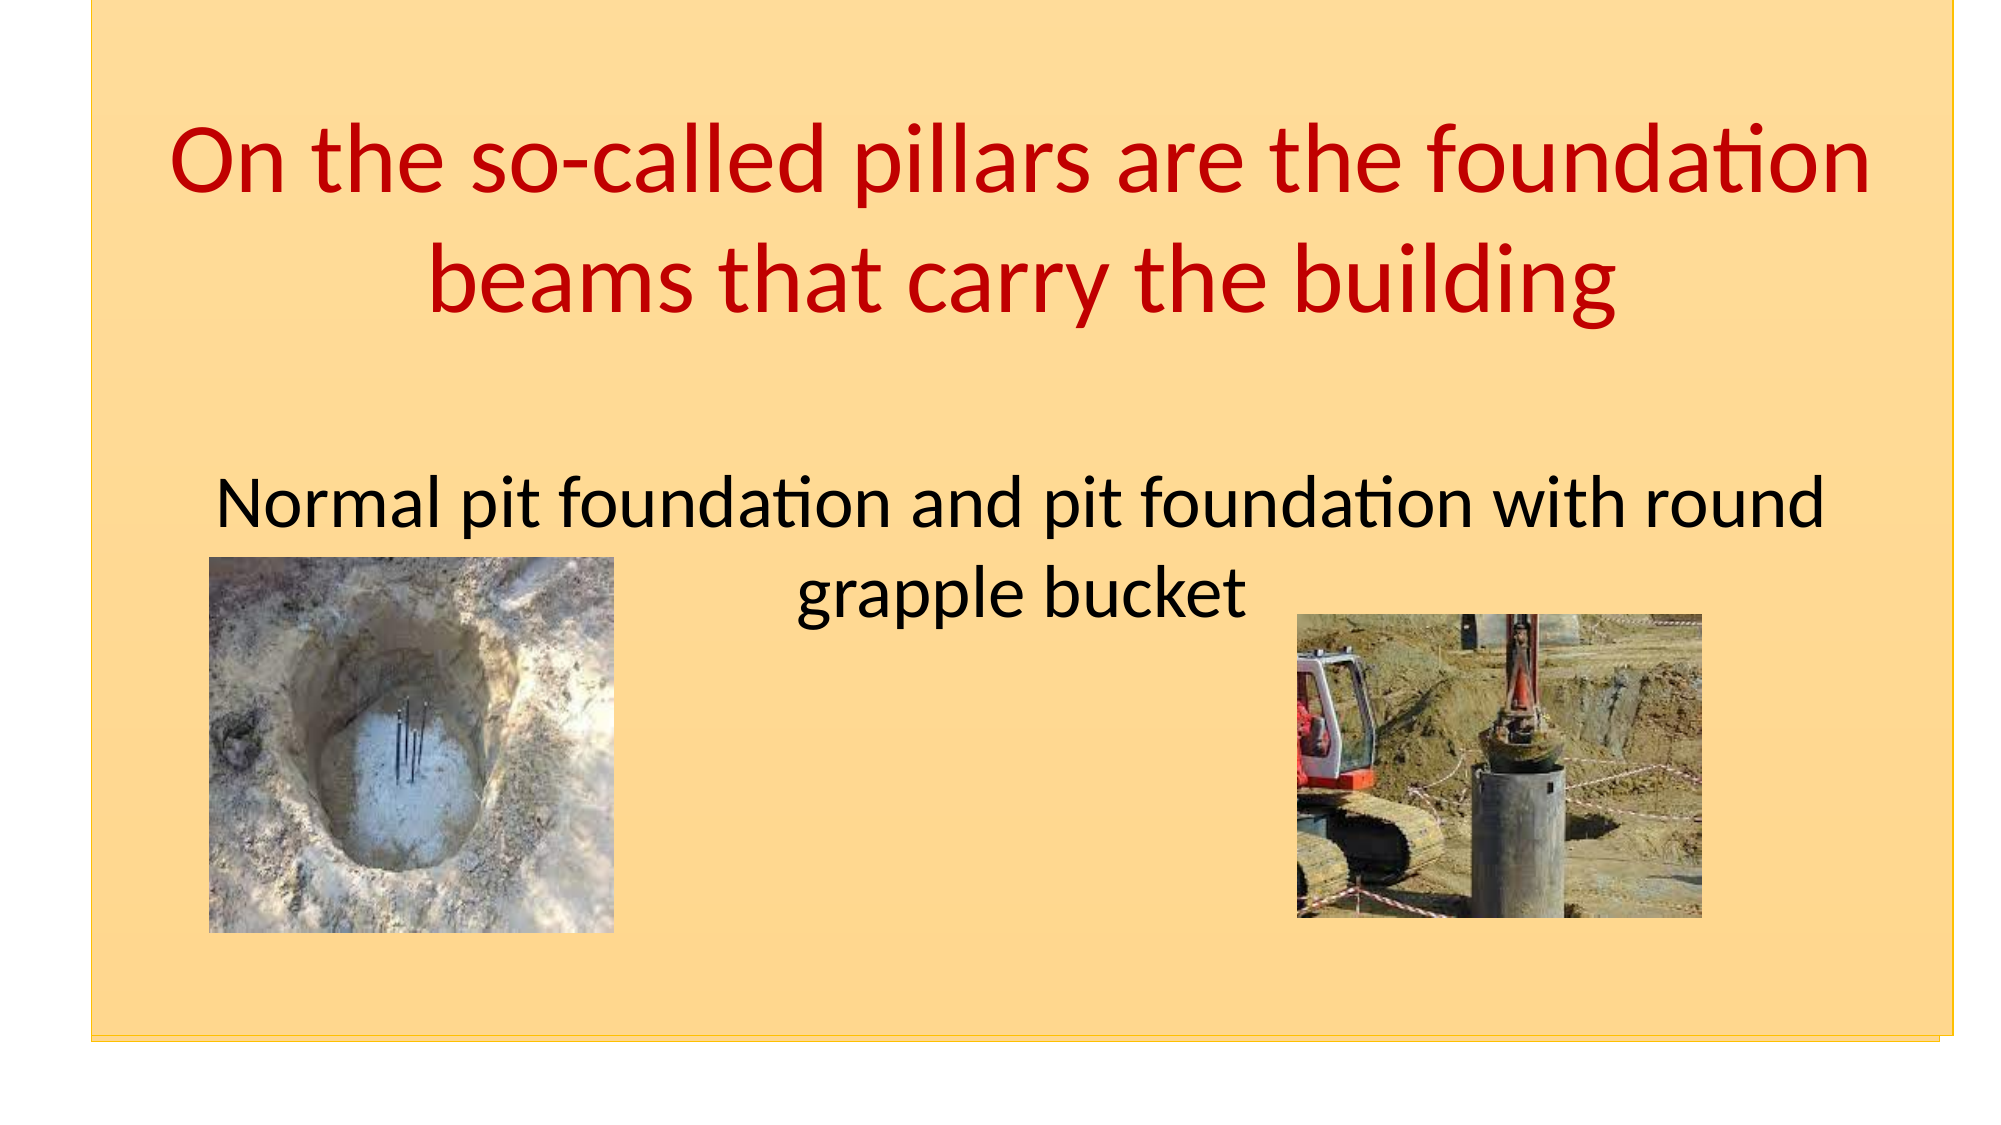

On the so-called pillars are the foundation beams that carry the building
Normal pit foundation and pit foundation with round grapple bucket